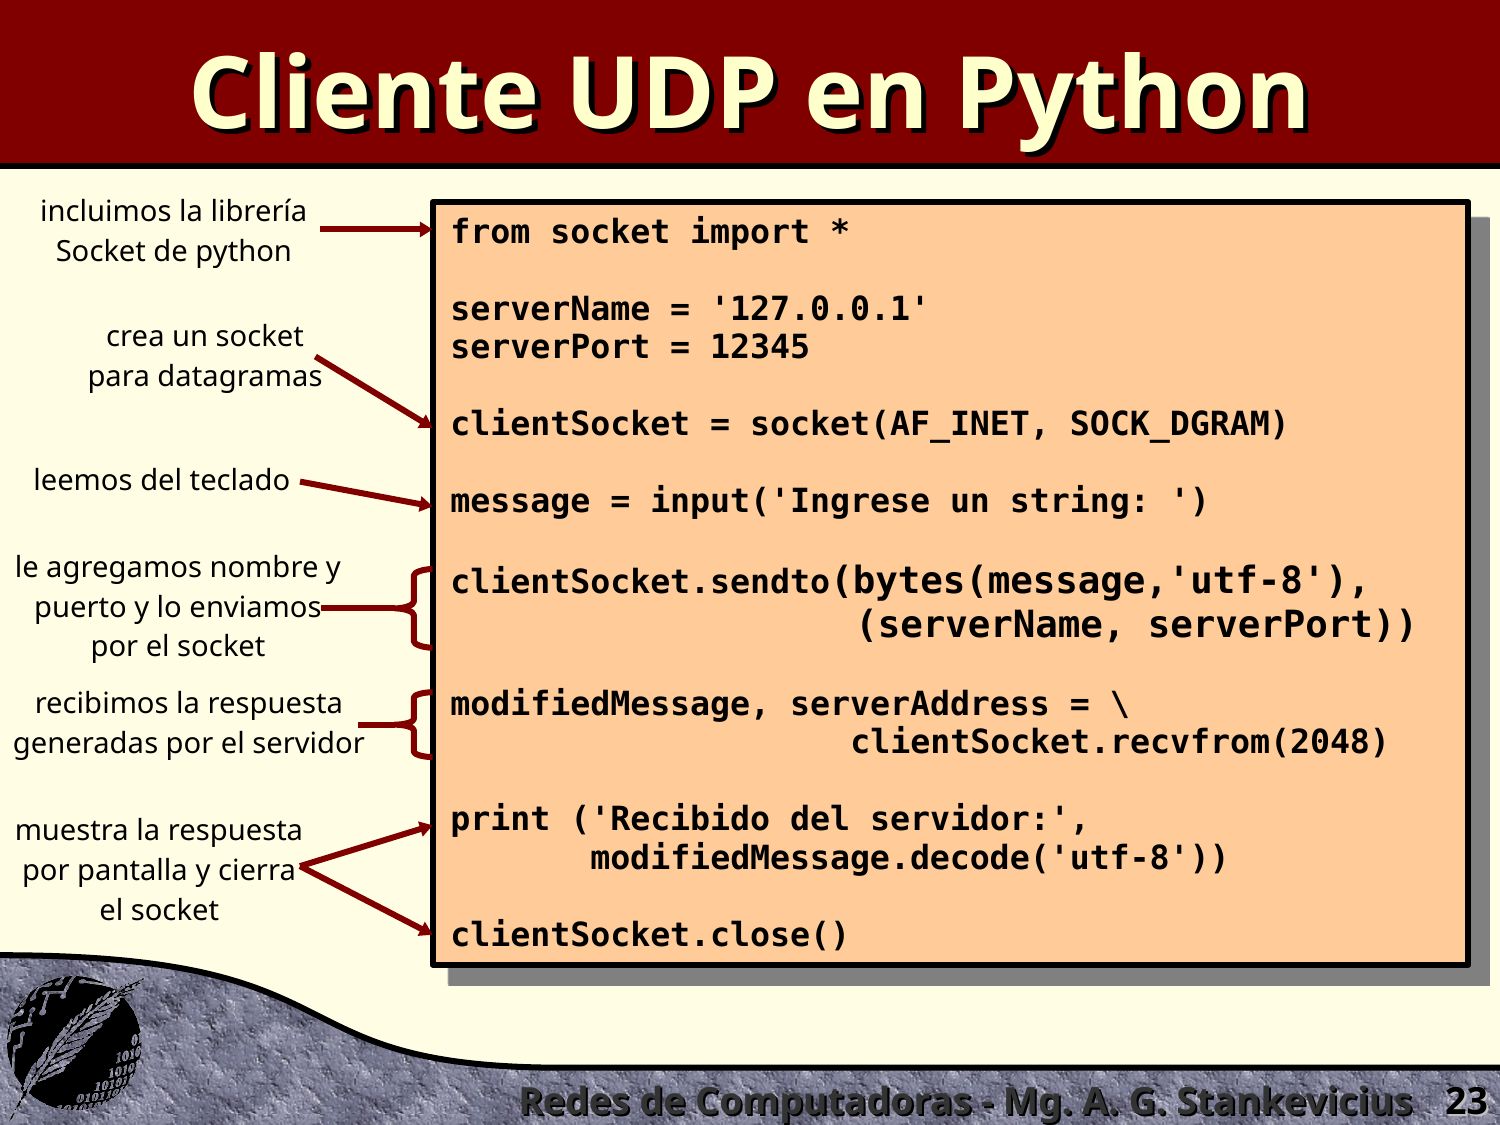

# Cliente UDP en Python
incluimos la librería
Socket de python
from socket import *
serverName = '127.0.0.1'
serverPort = 12345
clientSocket = socket(AF_INET, SOCK_DGRAM)
message = input('Ingrese un string: ')
clientSocket.sendto(bytes(message,'utf-8'),
 (serverName, serverPort))
modifiedMessage, serverAddress = \
 clientSocket.recvfrom(2048)
print ('Recibido del servidor:',
 modifiedMessage.decode('utf-8'))
clientSocket.close()
crea un socket
para datagramas
leemos del teclado
le agregamos nombre y
puerto y lo enviamos
por el socket
recibimos la respuesta
generadas por el servidor
muestra la respuesta
por pantalla y cierra
el socket
23